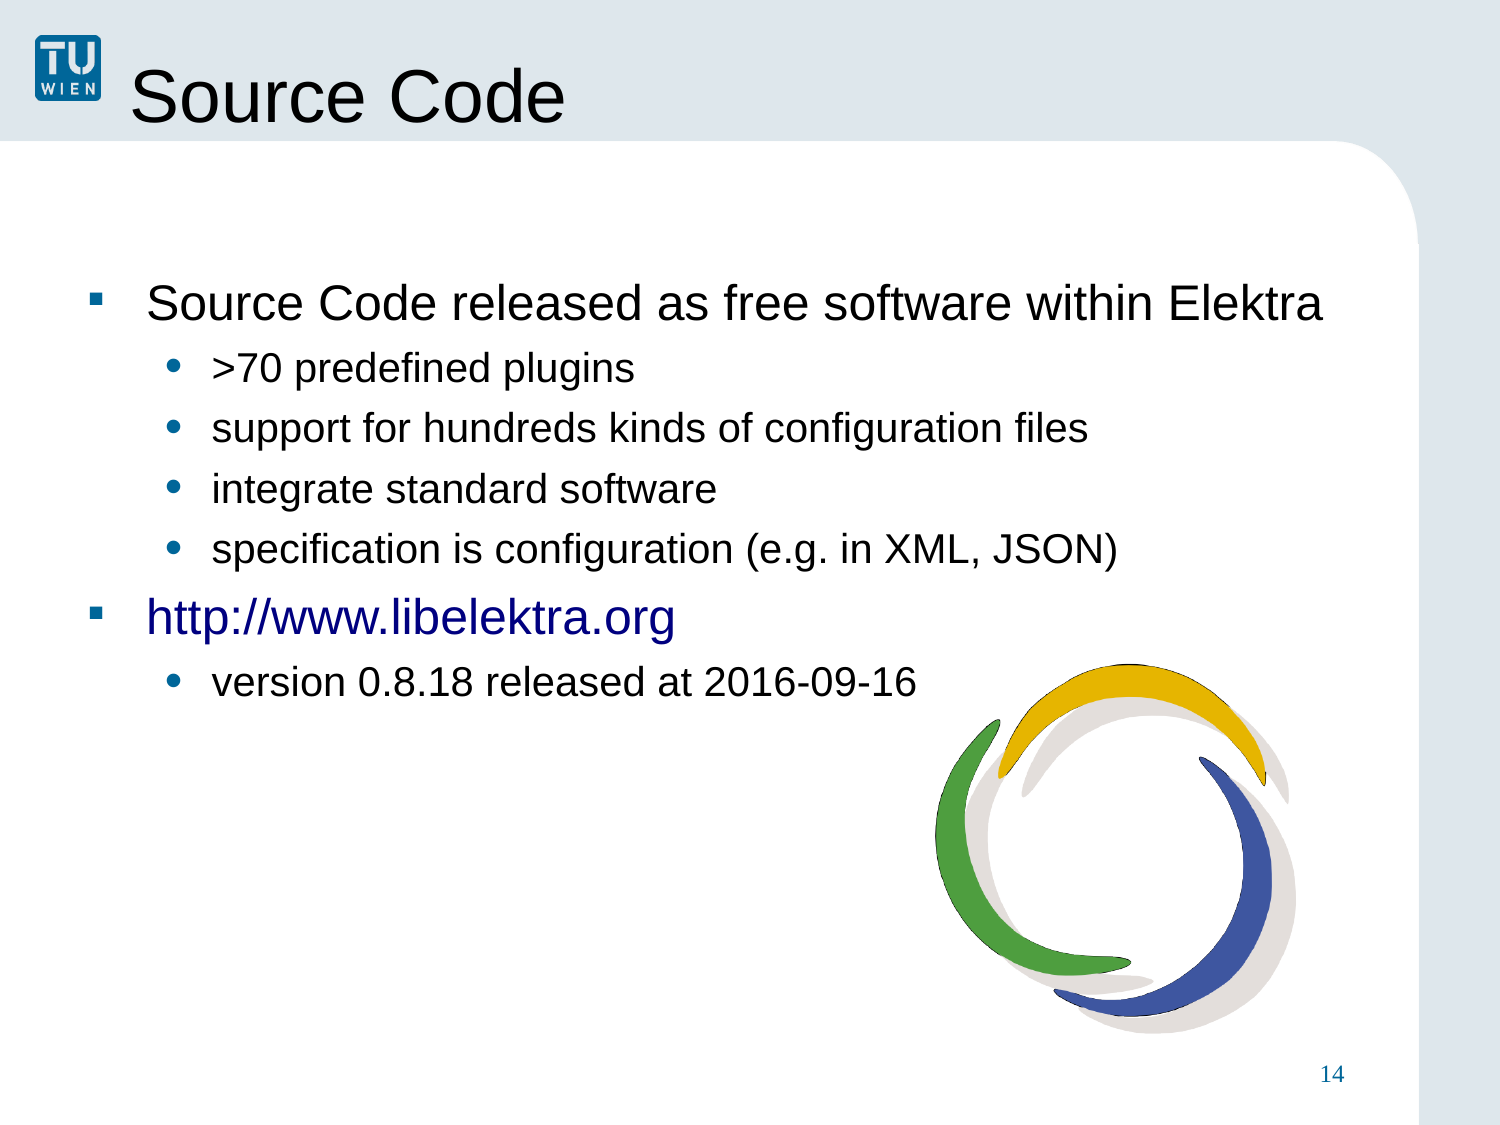

# Source Code
Source Code released as free software within Elektra
>70 predefined plugins
support for hundreds kinds of configuration files
integrate standard software
specification is configuration (e.g. in XML, JSON)
http://www.libelektra.org
version 0.8.18 released at 2016-09-16
14